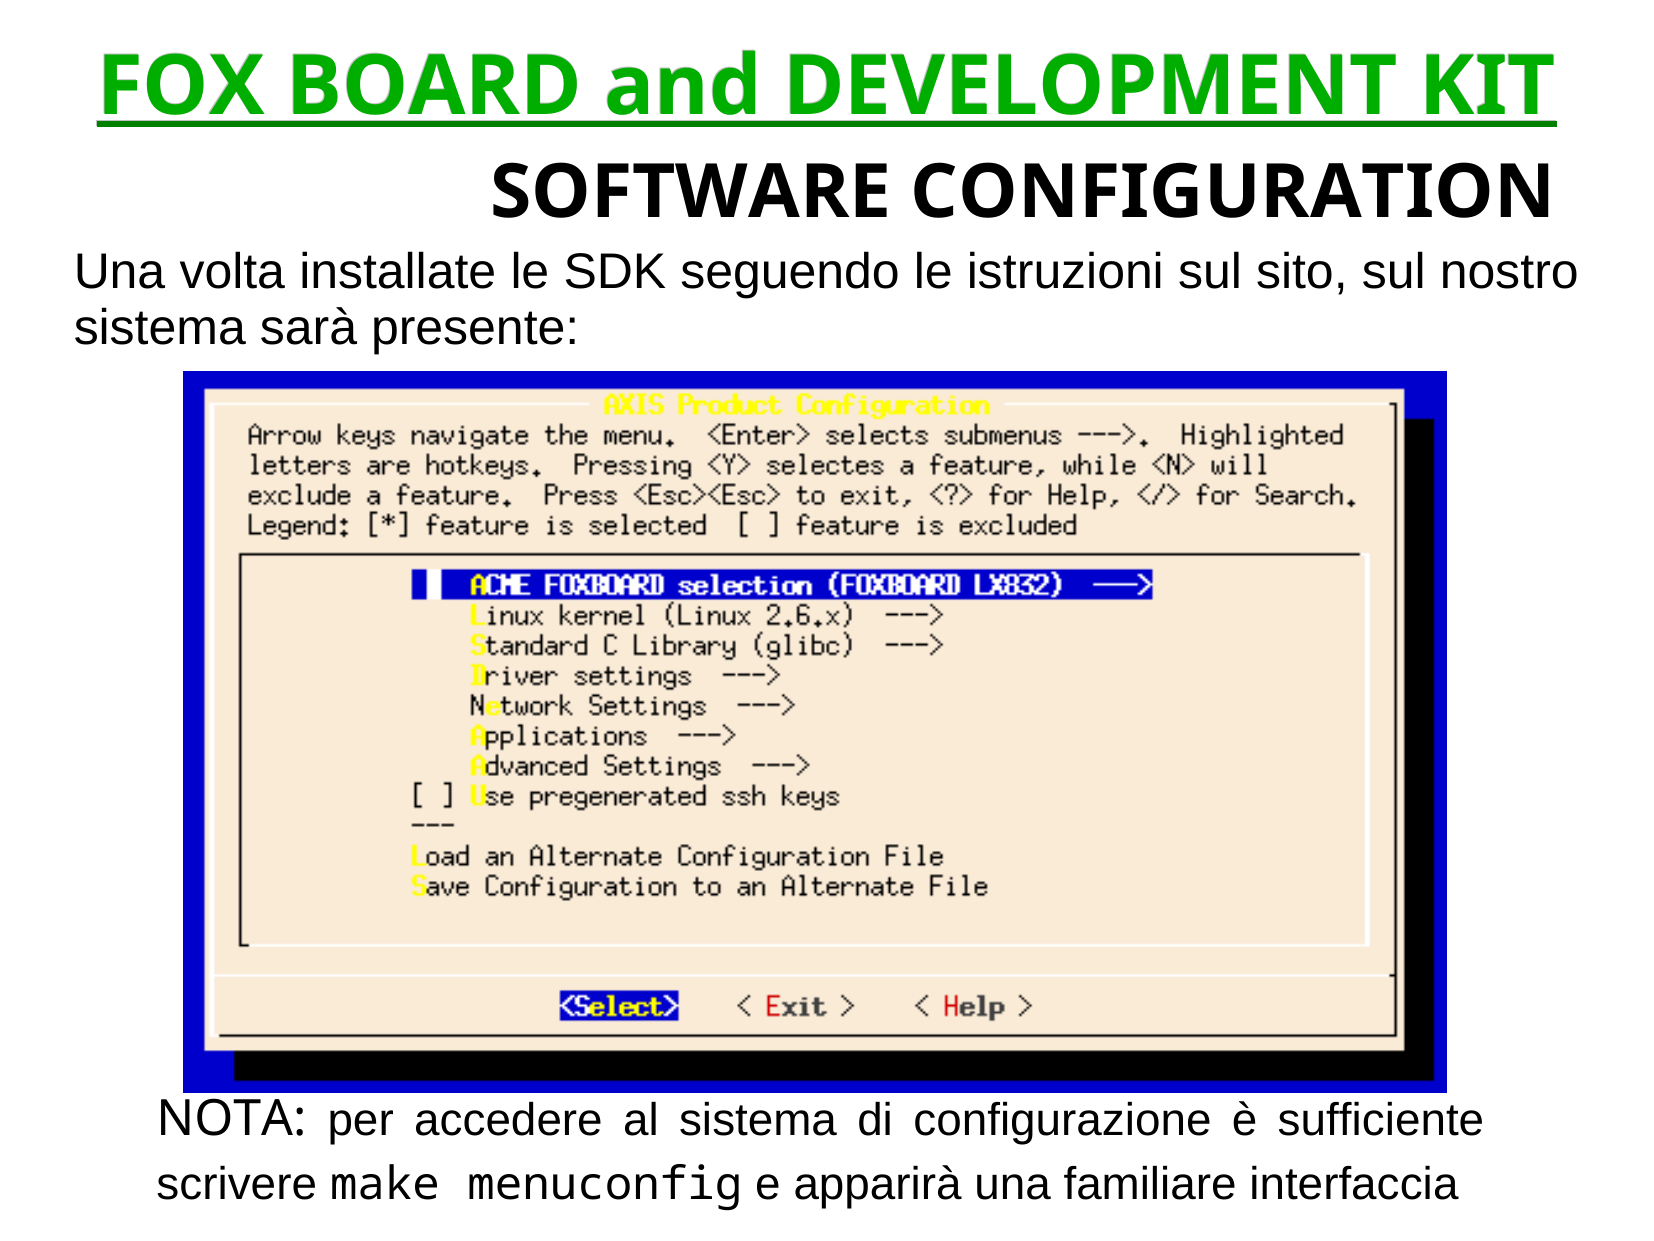

FOX BOARD and DEVELOPMENT KIT
SOFTWARE CONFIGURATION
Una volta installate le SDK seguendo le istruzioni sul sito, sul nostro sistema sarà presente:
TOOLS & SOFTWARE
Nella directory di root delle SDK vi sono i sorgenti dell'intero sistema
Tale directory è normalmente chiamata devboard-R2_01
Questa è anche le destinazione dei file immagine
Nella sub-directory os sono contenuti i kernel (sorgenti)
Nella sub-directory tools vi sono tutti i tools necessari fondamentalmente per il compilatore
NOTA: per accedere al sistema di configurazione è sufficiente scrivere make menuconfig e apparirà una familiare interfaccia